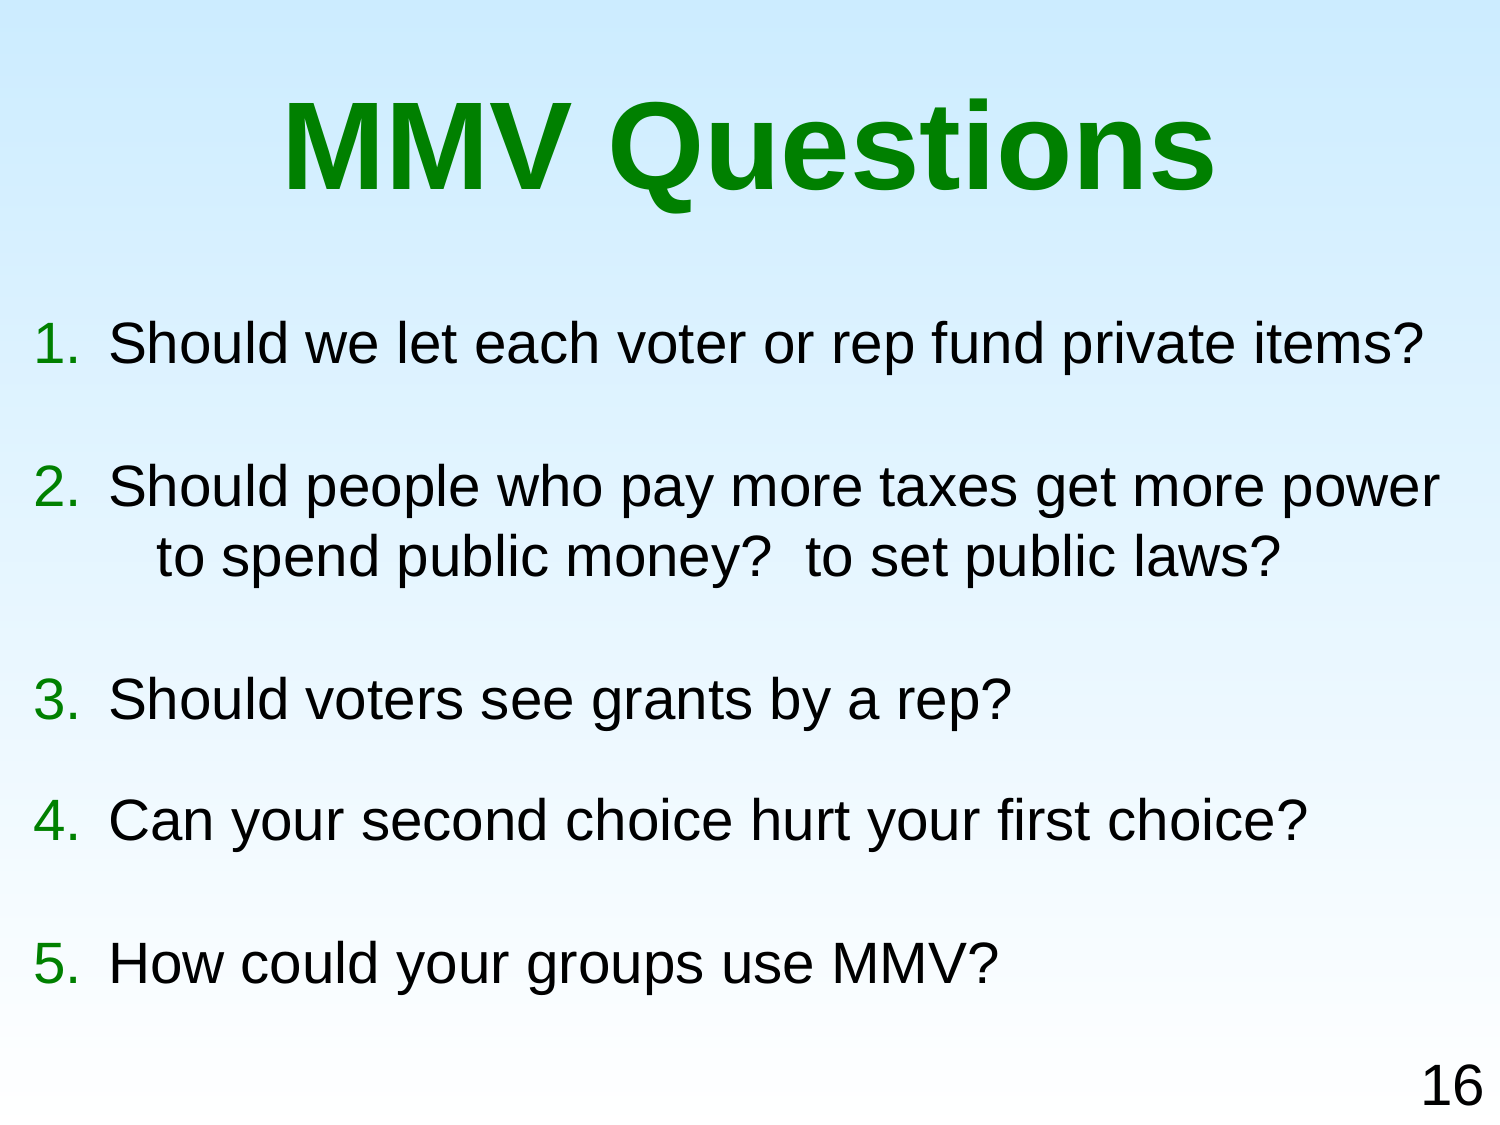

# MMV Questions
1.	Should we let each voter or rep fund private items?
2.	Should people who pay more taxes get more power
 to spend public money? to set public laws?
3.	Should voters see grants by a rep?
4.	Can your second choice hurt your first choice?
5.	How could your groups use MMV?